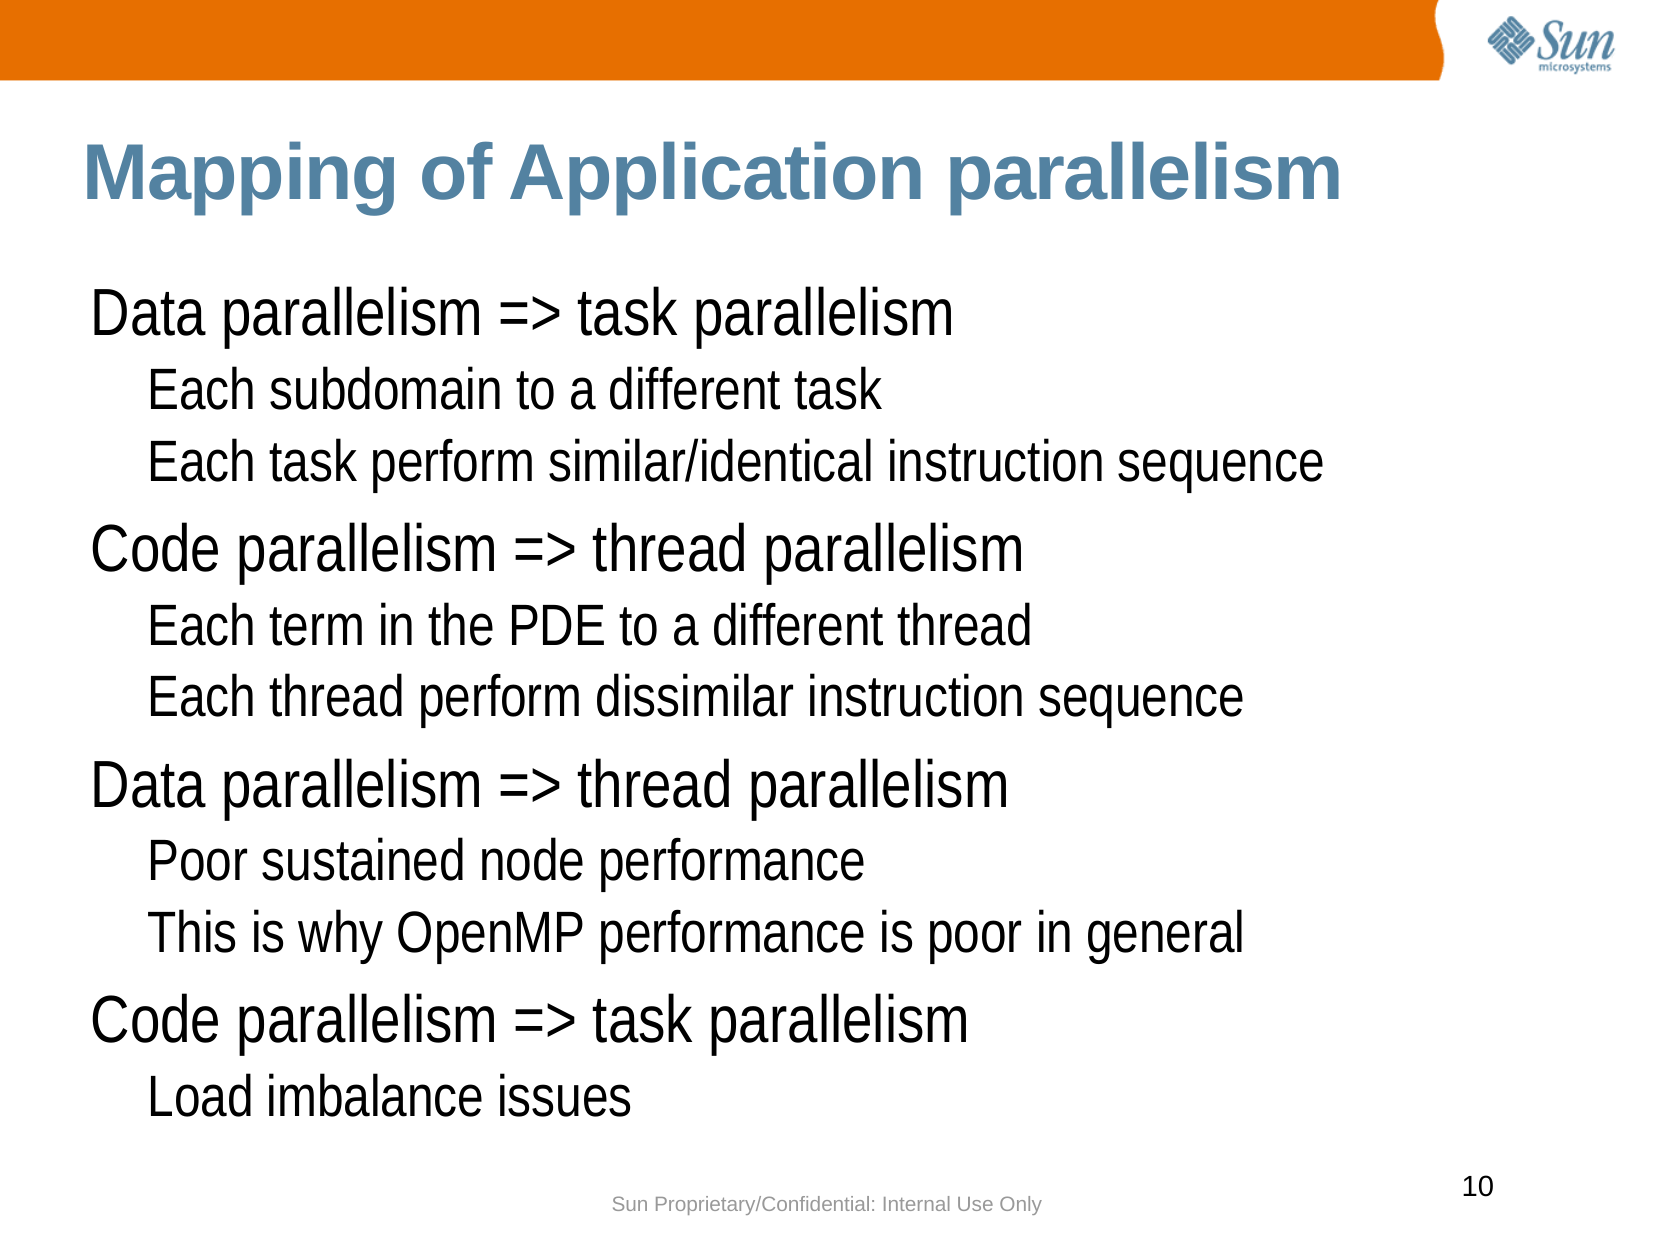

# Mapping of Application parallelism
Data parallelism => task parallelism
Each subdomain to a different task
Each task perform similar/identical instruction sequence
Code parallelism => thread parallelism
Each term in the PDE to a different thread
Each thread perform dissimilar instruction sequence
Data parallelism => thread parallelism
Poor sustained node performance
This is why OpenMP performance is poor in general
Code parallelism => task parallelism
Load imbalance issues